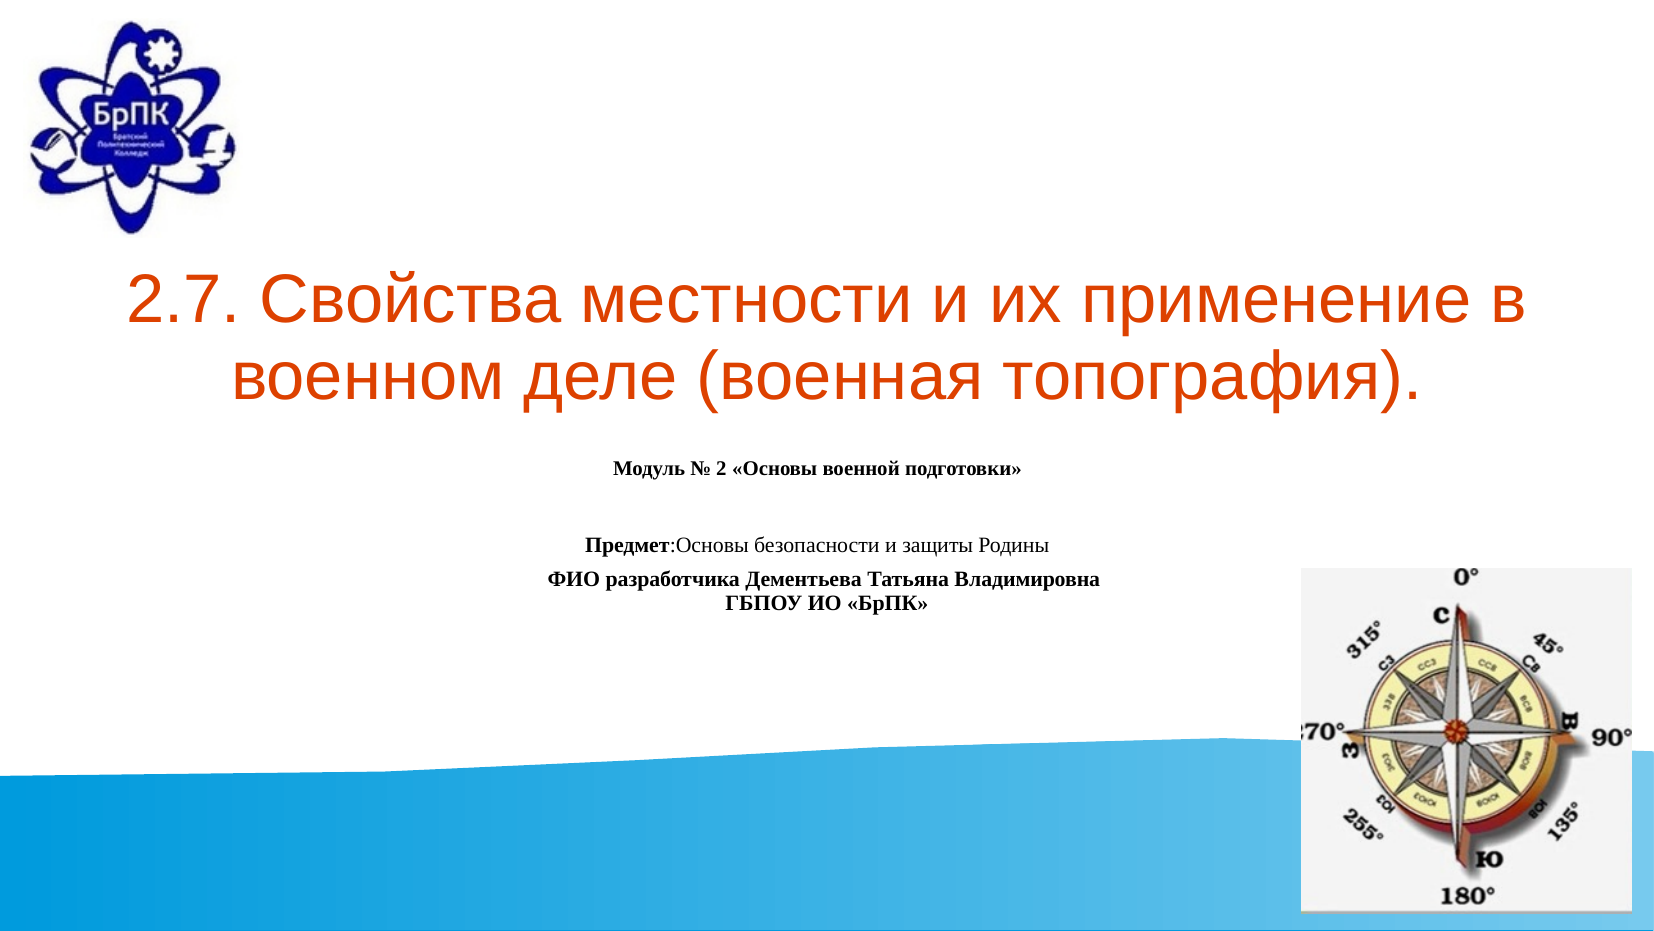

# 2.7. Свойства местности и их применение в военном деле (военная топография). Модуль № 2 «Основы военной подготовки» Предмет:Основы безопасности и защиты Родины ФИО разработчика Дементьева Татьяна Владимировна ГБПОУ ИО «БрПК»